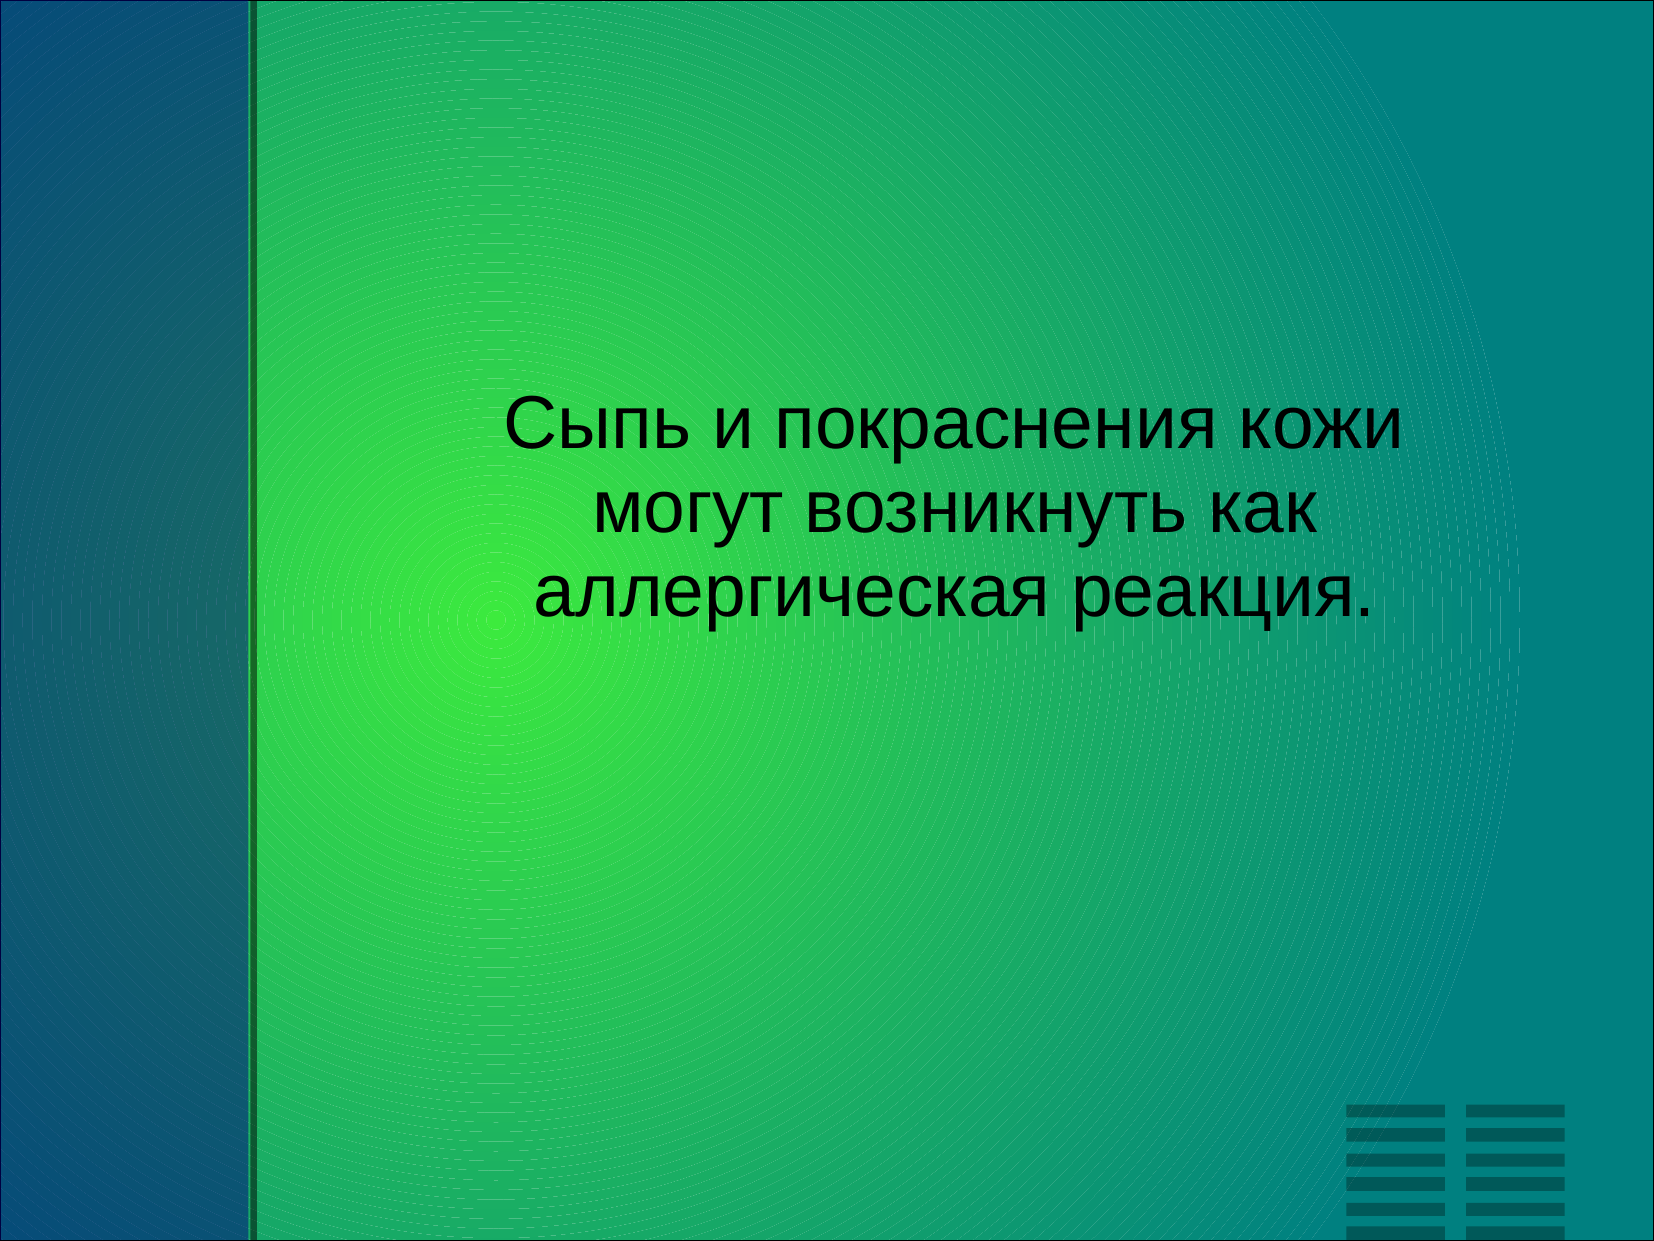

#
Сыпь и покраснения кожи могут возникнуть как аллергическая реакция.